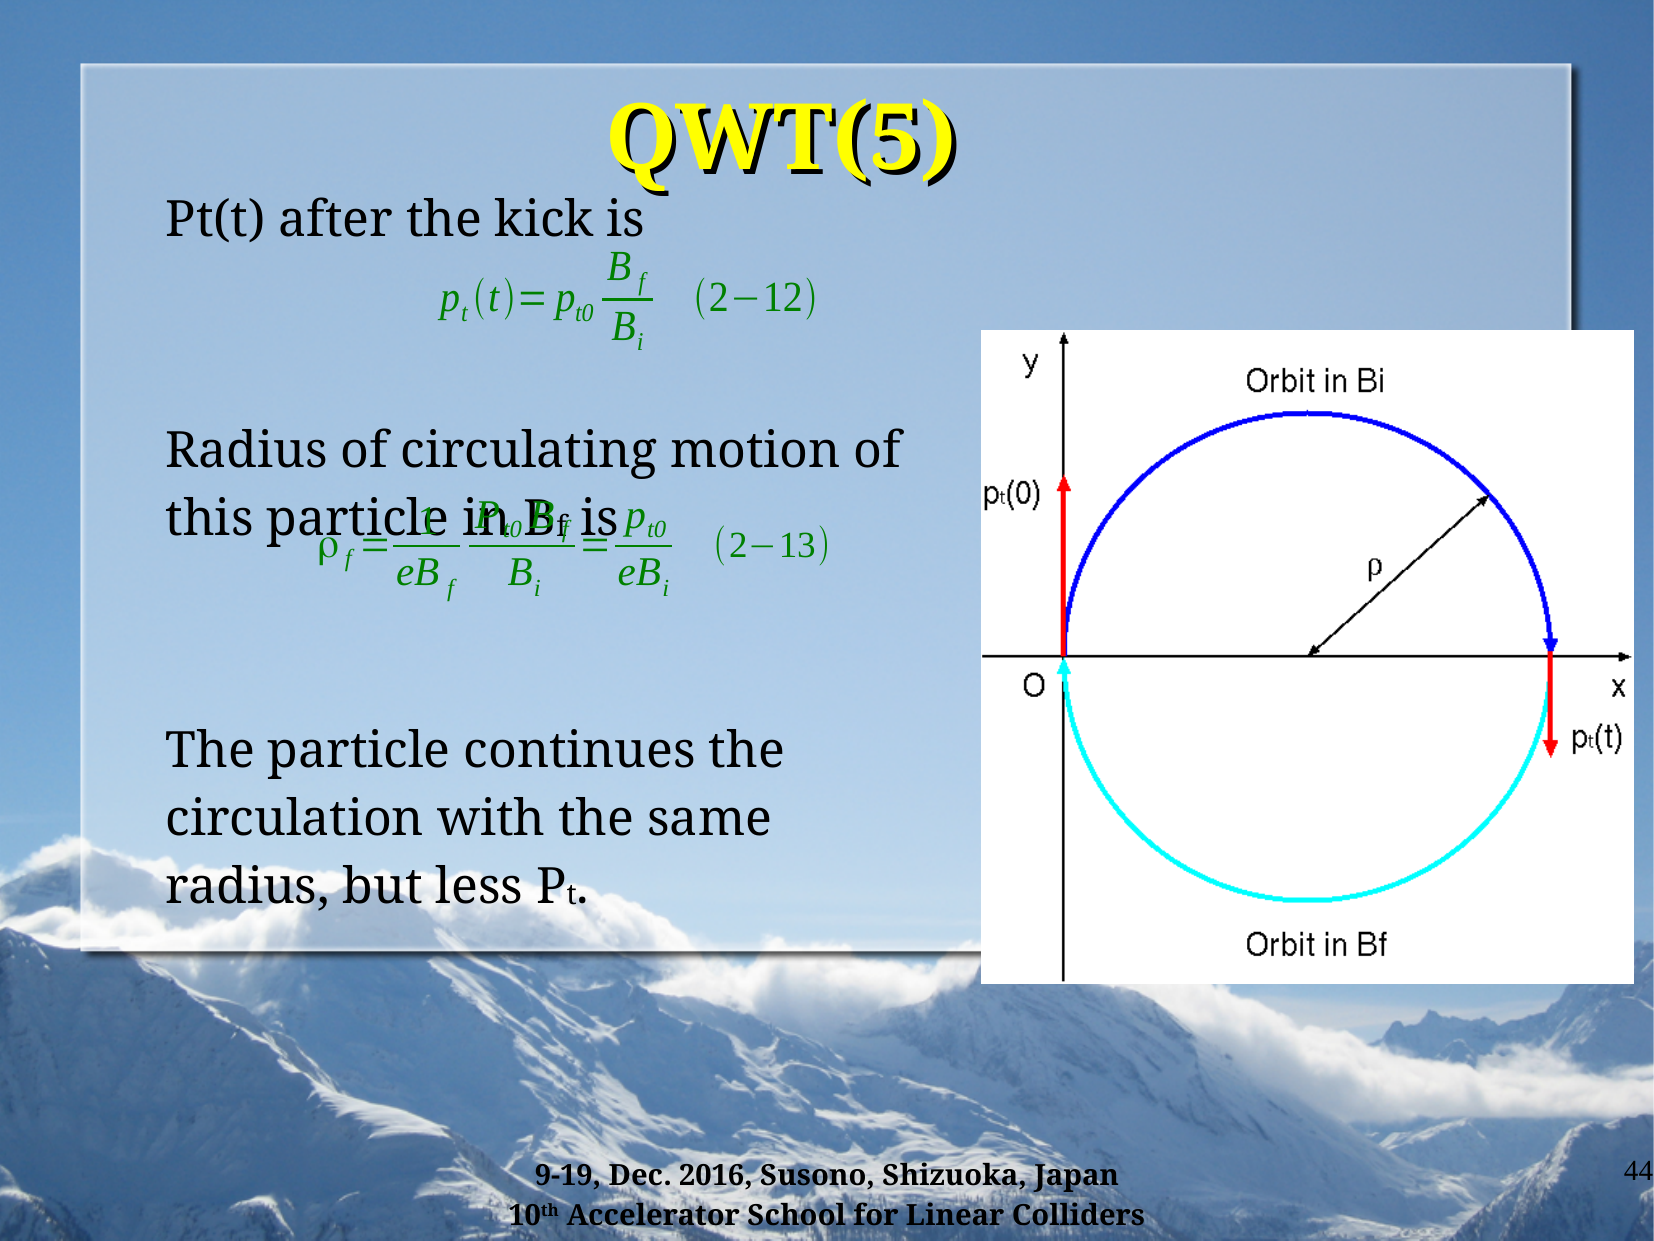

# QWT(5)
Pt(t) after the kick is
Radius of circulating motion of this particle in Bf is
The particle continues the circulation with the same radius, but less Pt.
44